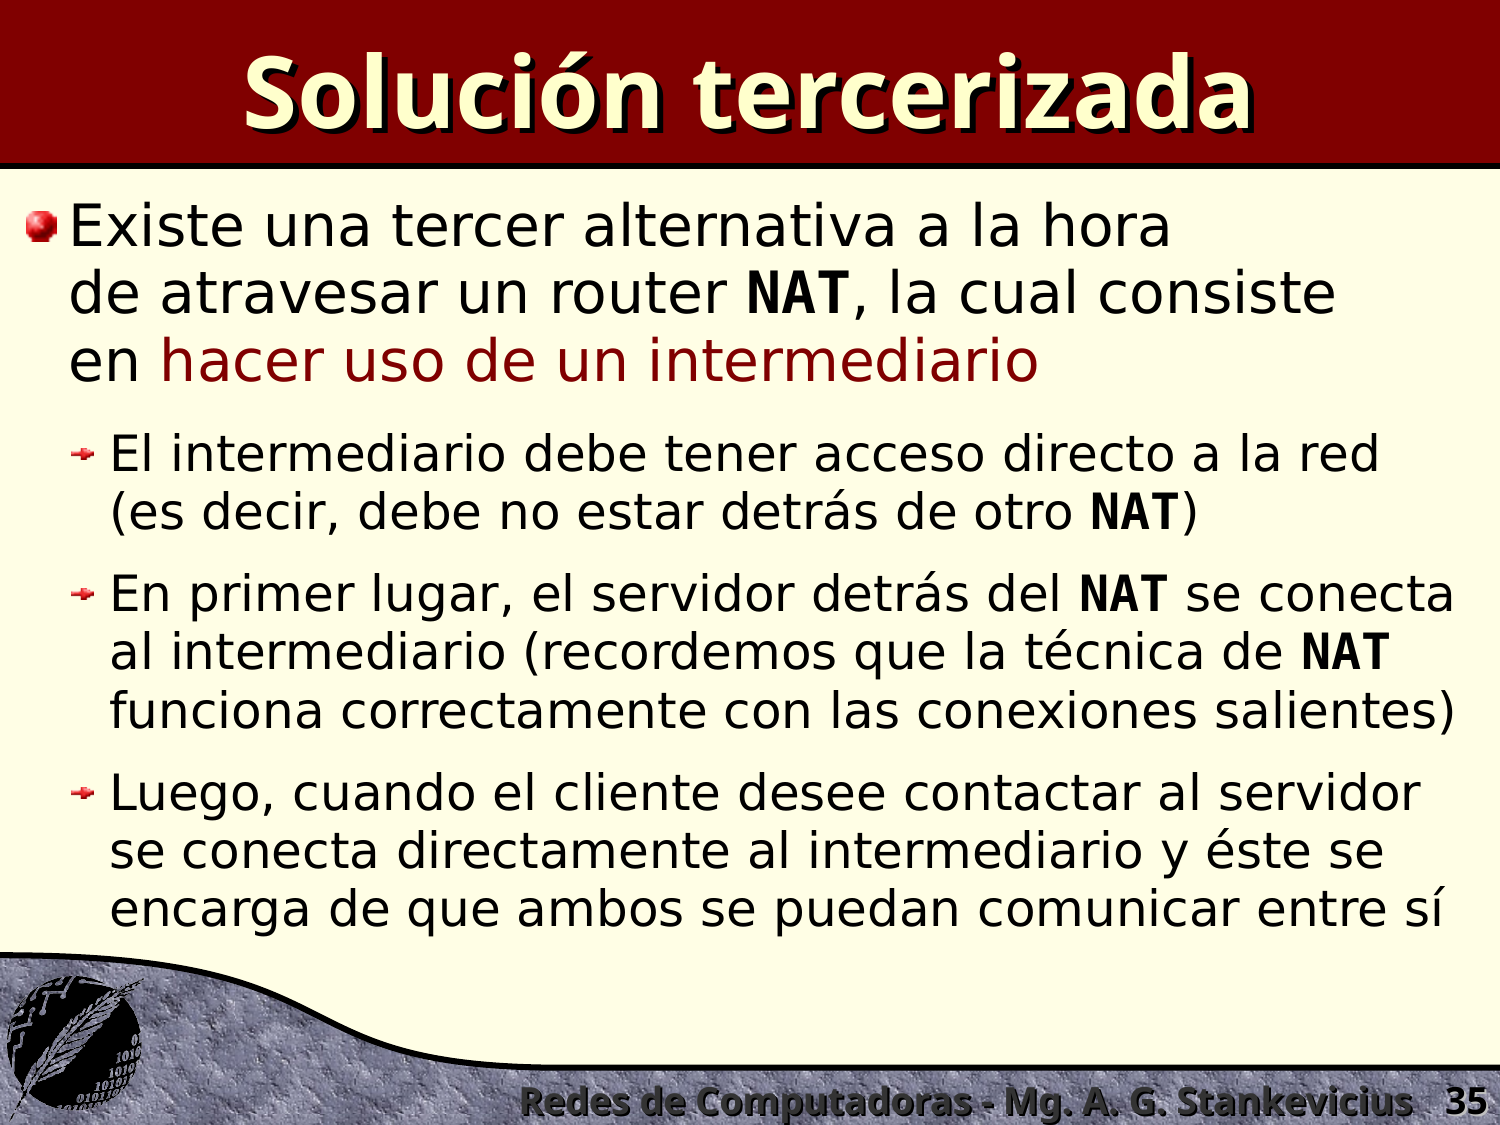

# Solución tercerizada
Existe una tercer alternativa a la hora
de atravesar un router NAT, la cual consiste
en hacer uso de un intermediario
El intermediario debe tener acceso directo a la red
(es decir, debe no estar detrás de otro NAT)
En primer lugar, el servidor detrás del NAT se conecta al intermediario (recordemos que la técnica de NAT
funciona correctamente con las conexiones salientes)
Luego, cuando el cliente desee contactar al servidor se conecta directamente al intermediario y éste se encarga de que ambos se puedan comunicar entre sí
35